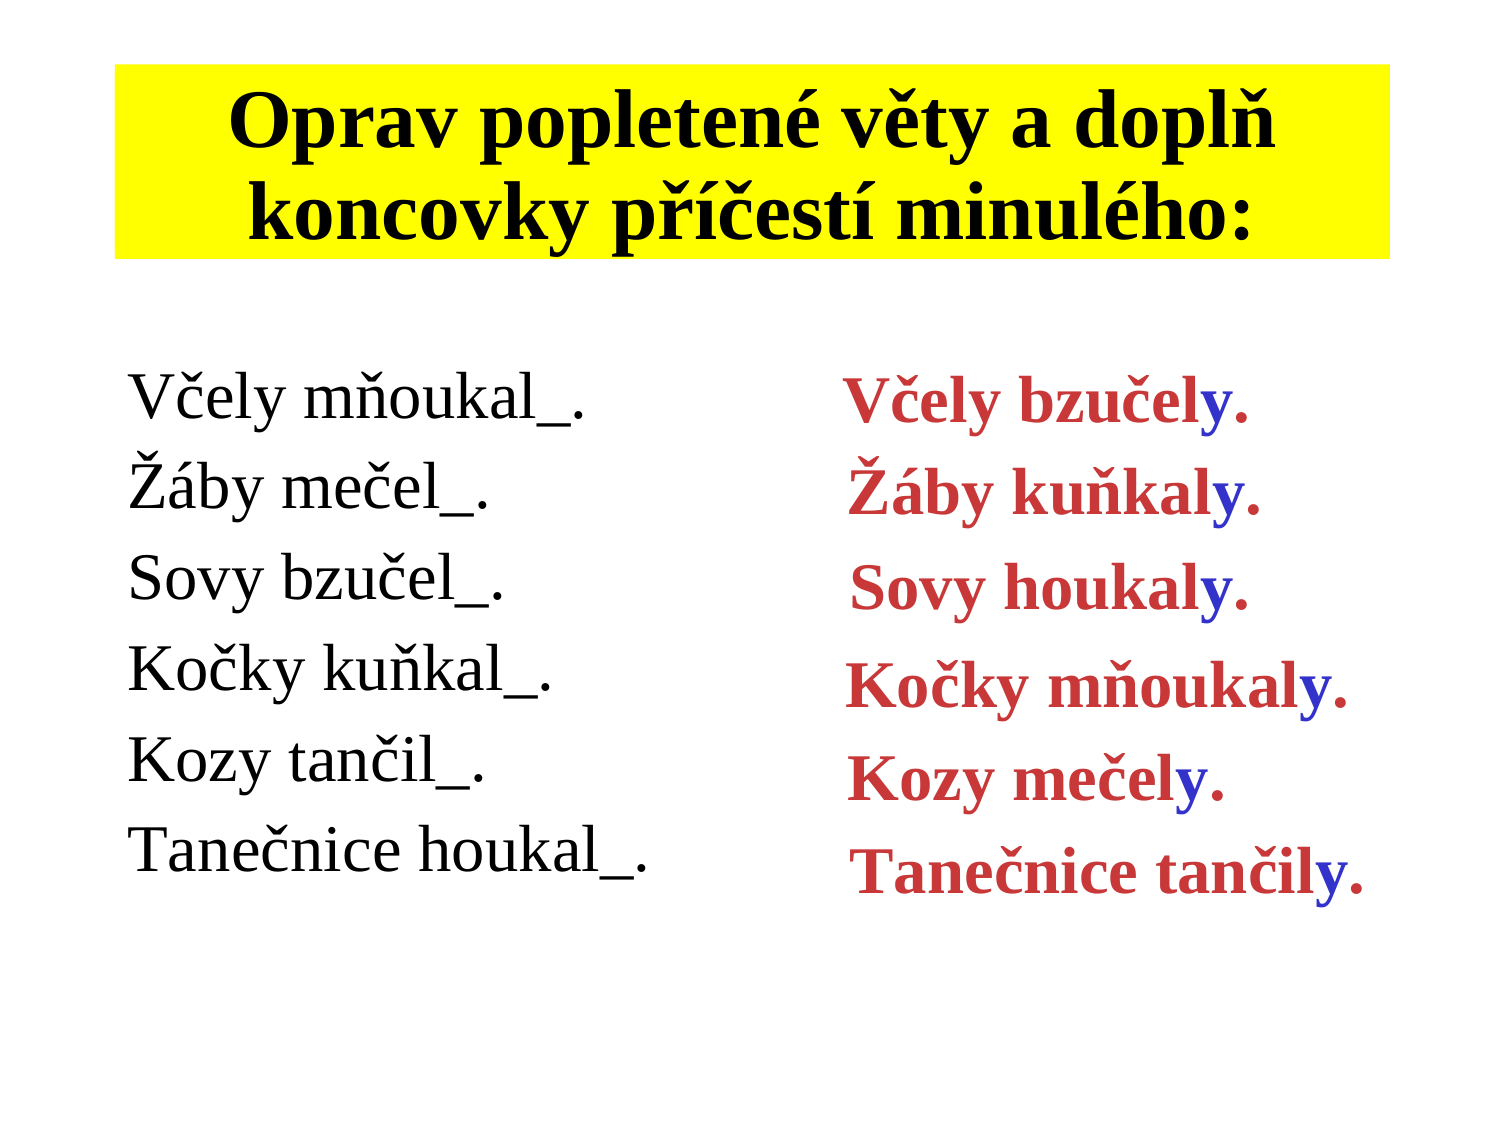

Oprav popletené věty :
Oprav popletené věty a doplň koncovky příčestí minulého:
# Včely mňoukal_.
Žáby mečel_.
Sovy bzučel_.
Kočky kuňkal_.
Kozy tančil_.
Tanečnice houkal_.
Včely bzučely.
Žáby kuňkaly.
Sovy houkaly.
Kočky mňoukaly.
Kozy mečely.
Tanečnice tančily.